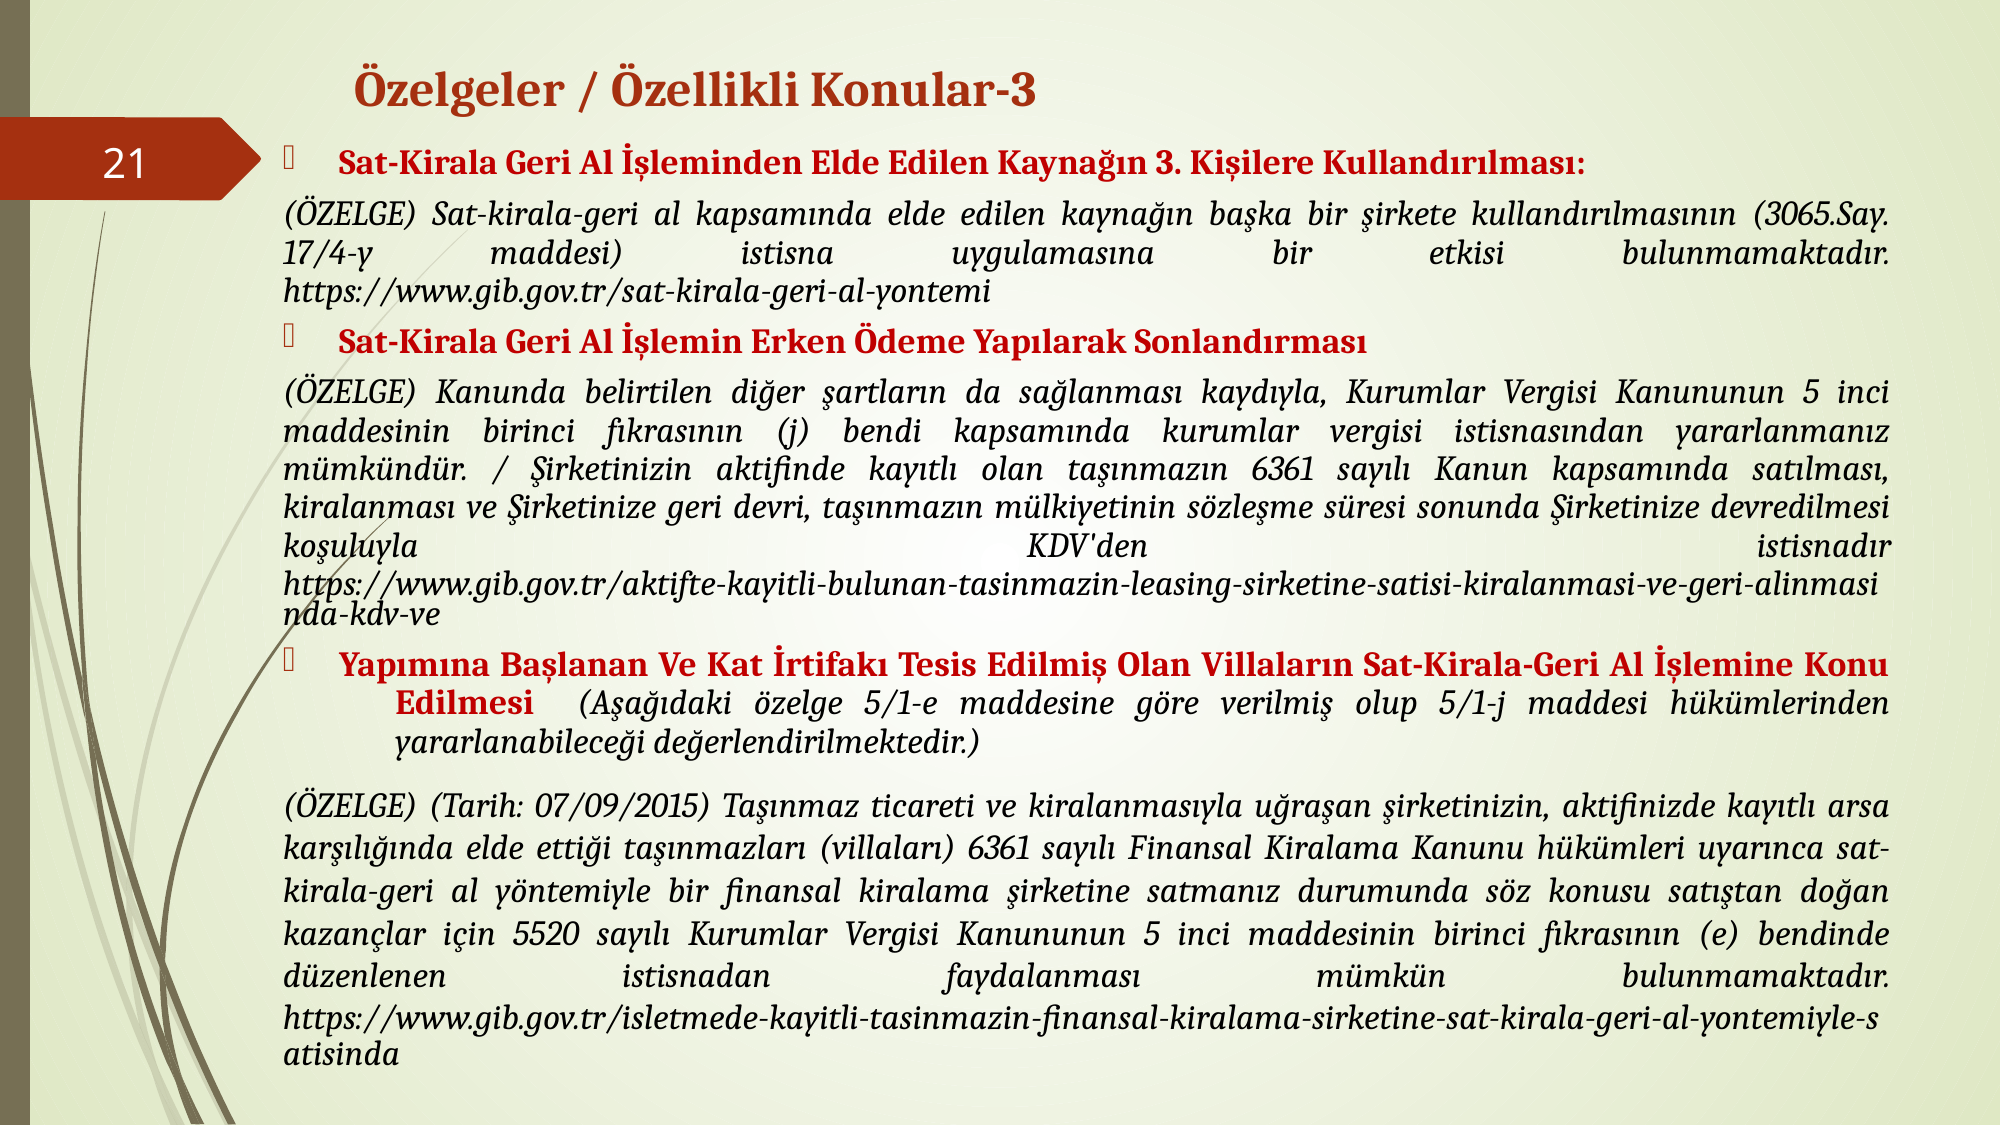

# Özelgeler / Özellikli Konular-3
Sat-Kirala Geri Al İşleminden Elde Edilen Kaynağın 3. Kişilere Kullandırılması:
(ÖZELGE) Sat-kirala-geri al kapsamında elde edilen kaynağın başka bir şirkete kullandırılmasının (3065.Say. 17/4-y maddesi) istisna uygulamasına bir etkisi bulunmamaktadır. https://www.gib.gov.tr/sat-kirala-geri-al-yontemi
Sat-Kirala Geri Al İşlemin Erken Ödeme Yapılarak Sonlandırması
(ÖZELGE) Kanunda belirtilen diğer şartların da sağlanması kaydıyla, Kurumlar Vergisi Kanununun 5 inci maddesinin birinci fıkrasının (j) bendi kapsamında kurumlar vergisi istisnasından yararlanmanız mümkündür. / Şirketinizin aktifinde kayıtlı olan taşınmazın 6361 sayılı Kanun kapsamında satılması, kiralanması ve Şirketinize geri devri, taşınmazın mülkiyetinin sözleşme süresi sonunda Şirketinize devredilmesi koşuluyla KDV'den istisnadırhttps://www.gib.gov.tr/aktifte-kayitli-bulunan-tasinmazin-leasing-sirketine-satisi-kiralanmasi-ve-geri-alinmasinda-kdv-ve
Yapımına Başlanan Ve Kat İrtifakı Tesis Edilmiş Olan Villaların Sat-Kirala-Geri Al İşlemine Konu Edilmesi (Aşağıdaki özelge 5/1-e maddesine göre verilmiş olup 5/1-j maddesi hükümlerinden yararlanabileceği değerlendirilmektedir.)
(ÖZELGE) (Tarih: 07/09/2015) Taşınmaz ticareti ve kiralanmasıyla uğraşan şirketinizin, aktifinizde kayıtlı arsa karşılığında elde ettiği taşınmazları (villaları) 6361 sayılı Finansal Kiralama Kanunu hükümleri uyarınca sat-kirala-geri al yöntemiyle bir finansal kiralama şirketine satmanız durumunda söz konusu satıştan doğan kazançlar için 5520 sayılı Kurumlar Vergisi Kanununun 5 inci maddesinin birinci fıkrasının (e) bendinde düzenlenen istisnadan faydalanması mümkün bulunmamaktadır. https://www.gib.gov.tr/isletmede-kayitli-tasinmazin-finansal-kiralama-sirketine-sat-kirala-geri-al-yontemiyle-satisinda